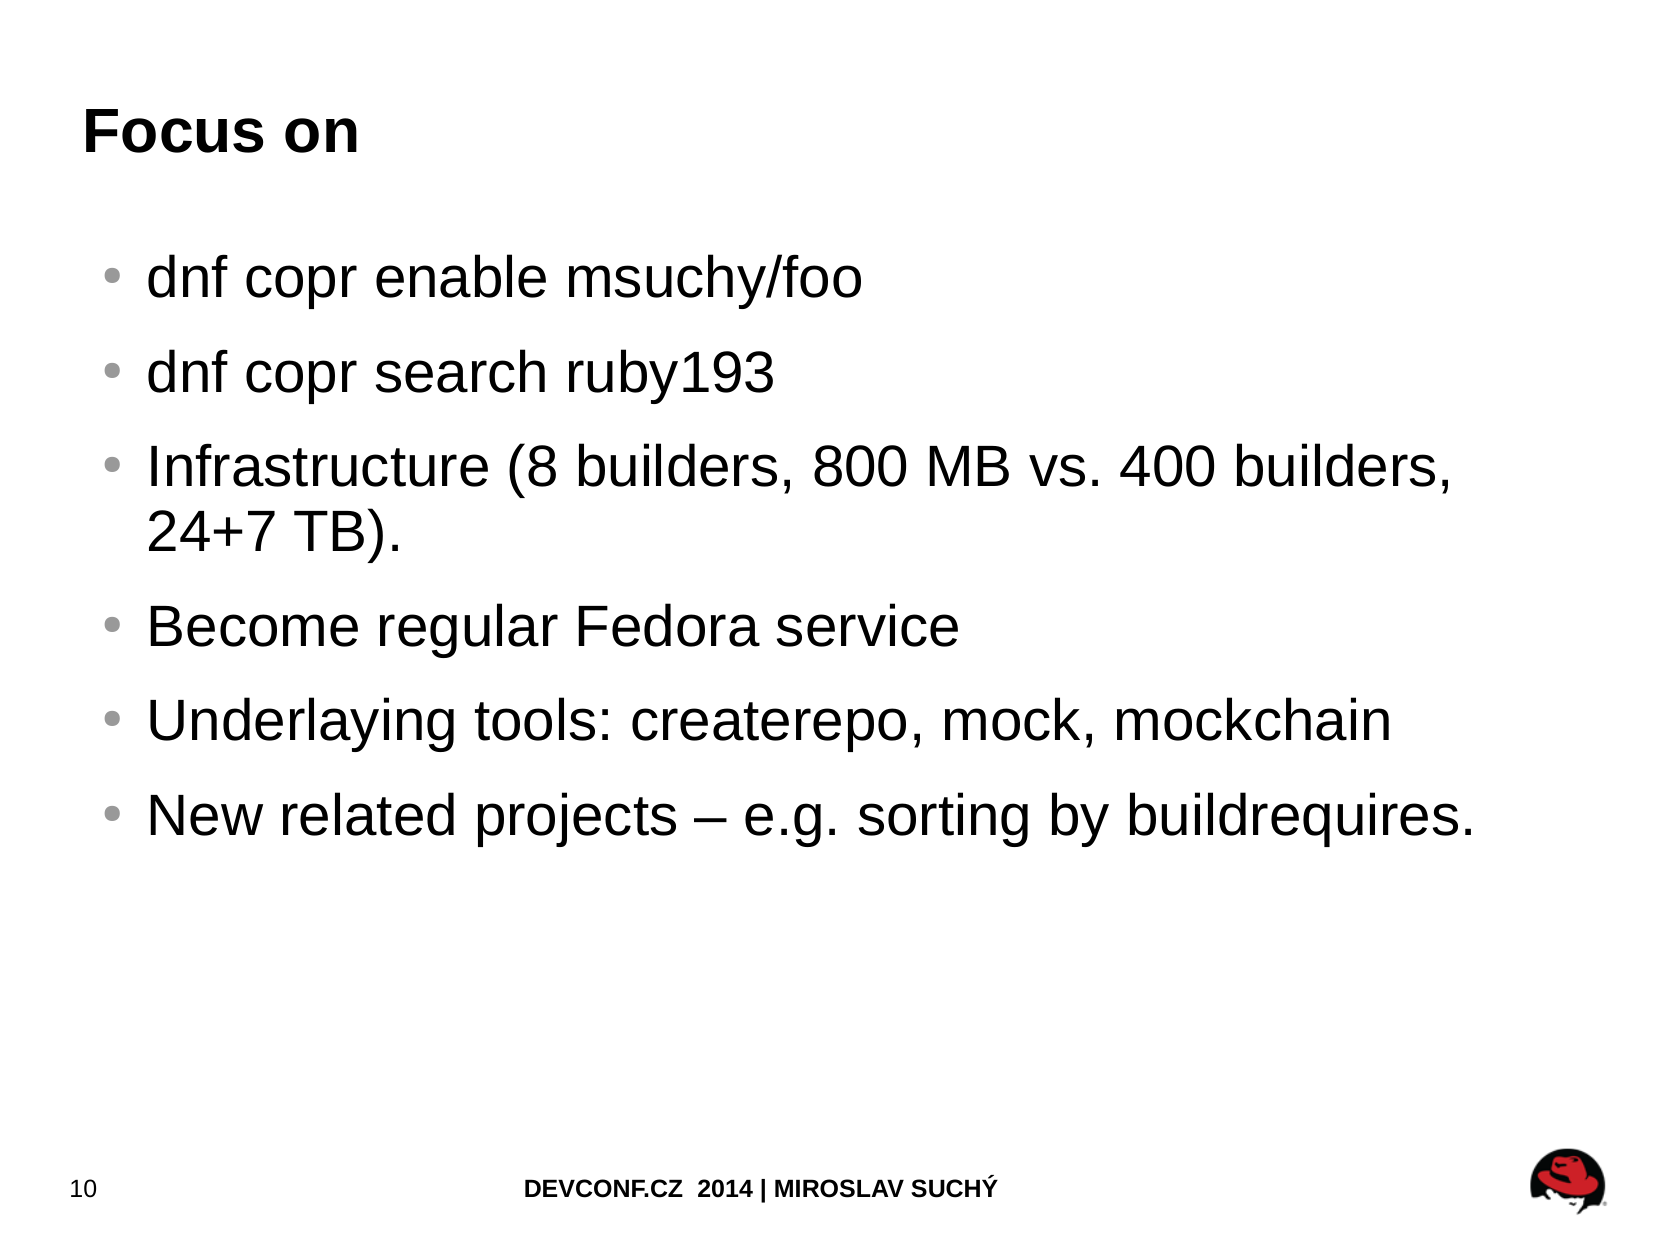

# Focus on
dnf copr enable msuchy/foo
dnf copr search ruby193
Infrastructure (8 builders, 800 MB vs. 400 builders, 24+7 TB).
Become regular Fedora service
Underlaying tools: createrepo, mock, mockchain
New related projects – e.g. sorting by buildrequires.